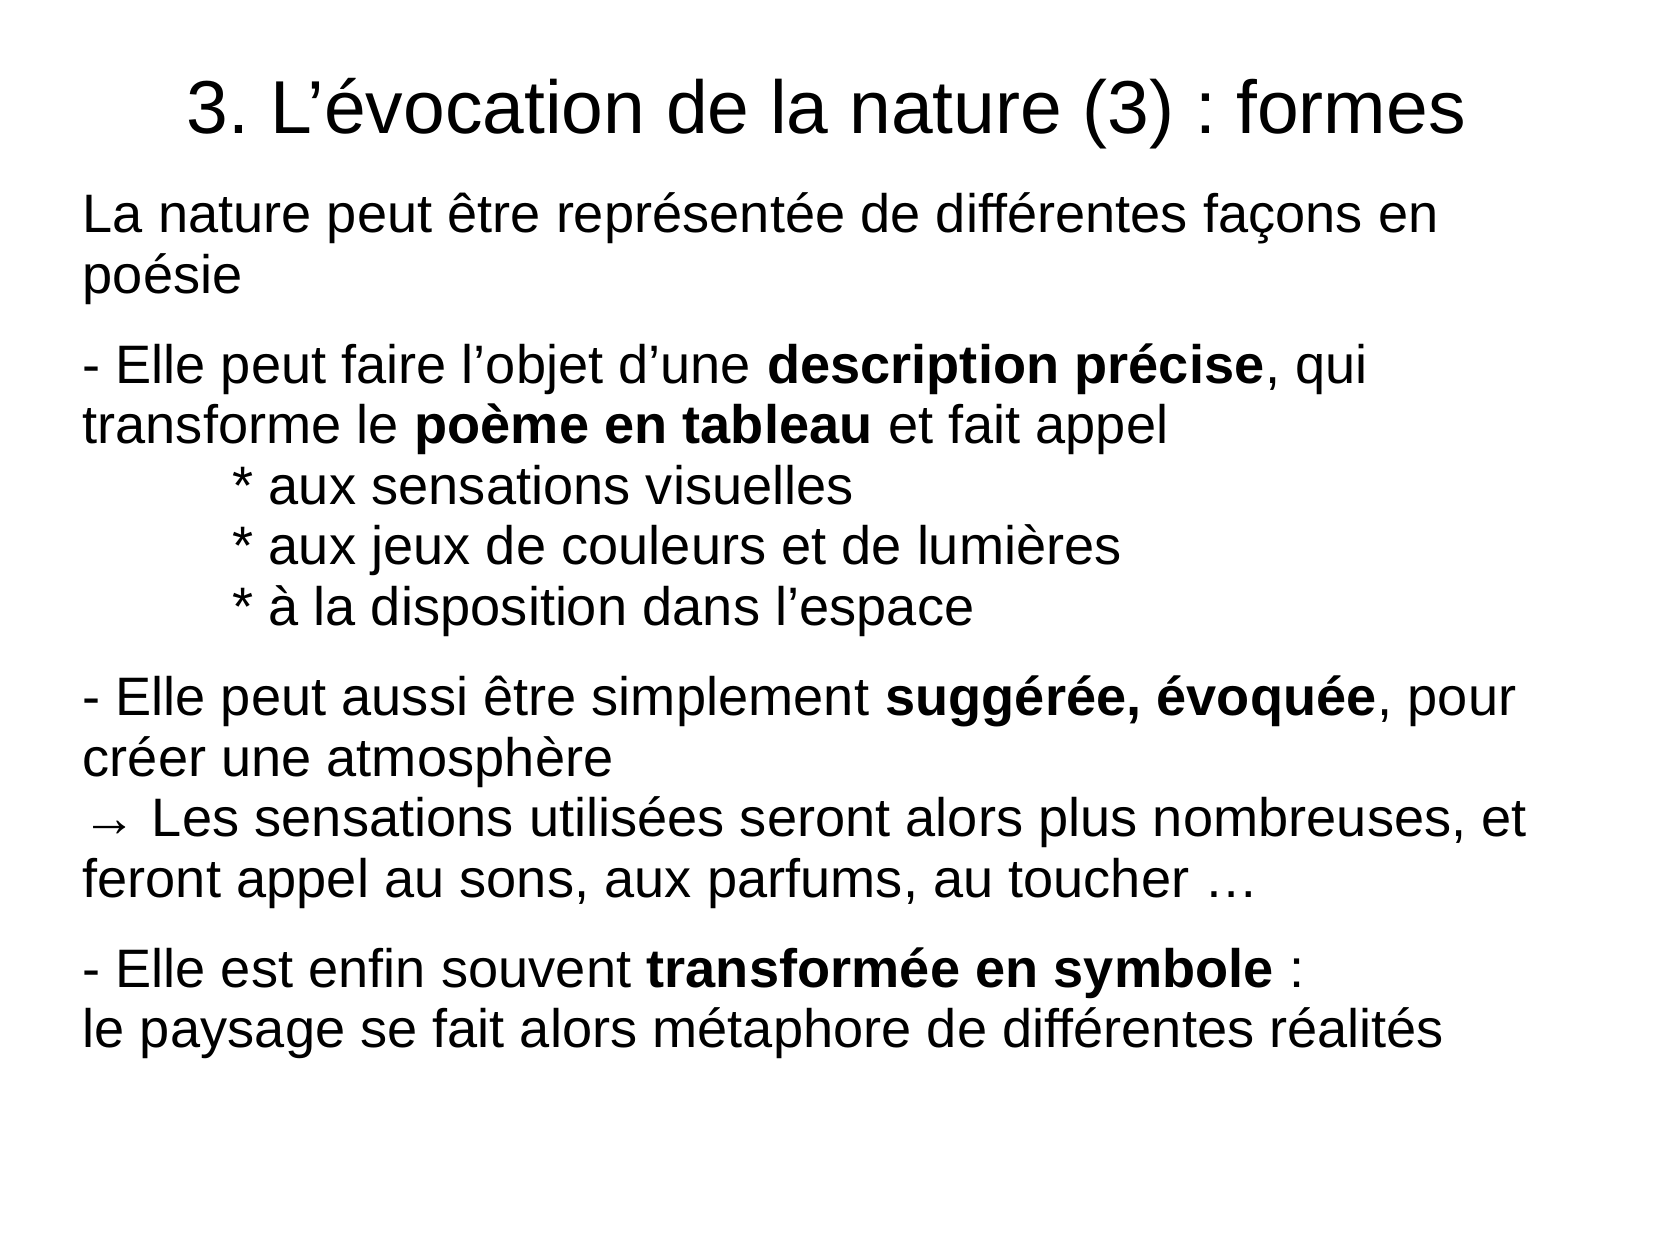

# 3. L’évocation de la nature (3) : formes
La nature peut être représentée de différentes façons en poésie
- Elle peut faire l’objet d’une description précise, qui transforme le poème en tableau et fait appel
* aux sensations visuelles
* aux jeux de couleurs et de lumières
* à la disposition dans l’espace
- Elle peut aussi être simplement suggérée, évoquée, pour créer une atmosphère
→ Les sensations utilisées seront alors plus nombreuses, et feront appel au sons, aux parfums, au toucher …
- Elle est enfin souvent transformée en symbole :
le paysage se fait alors métaphore de différentes réalités